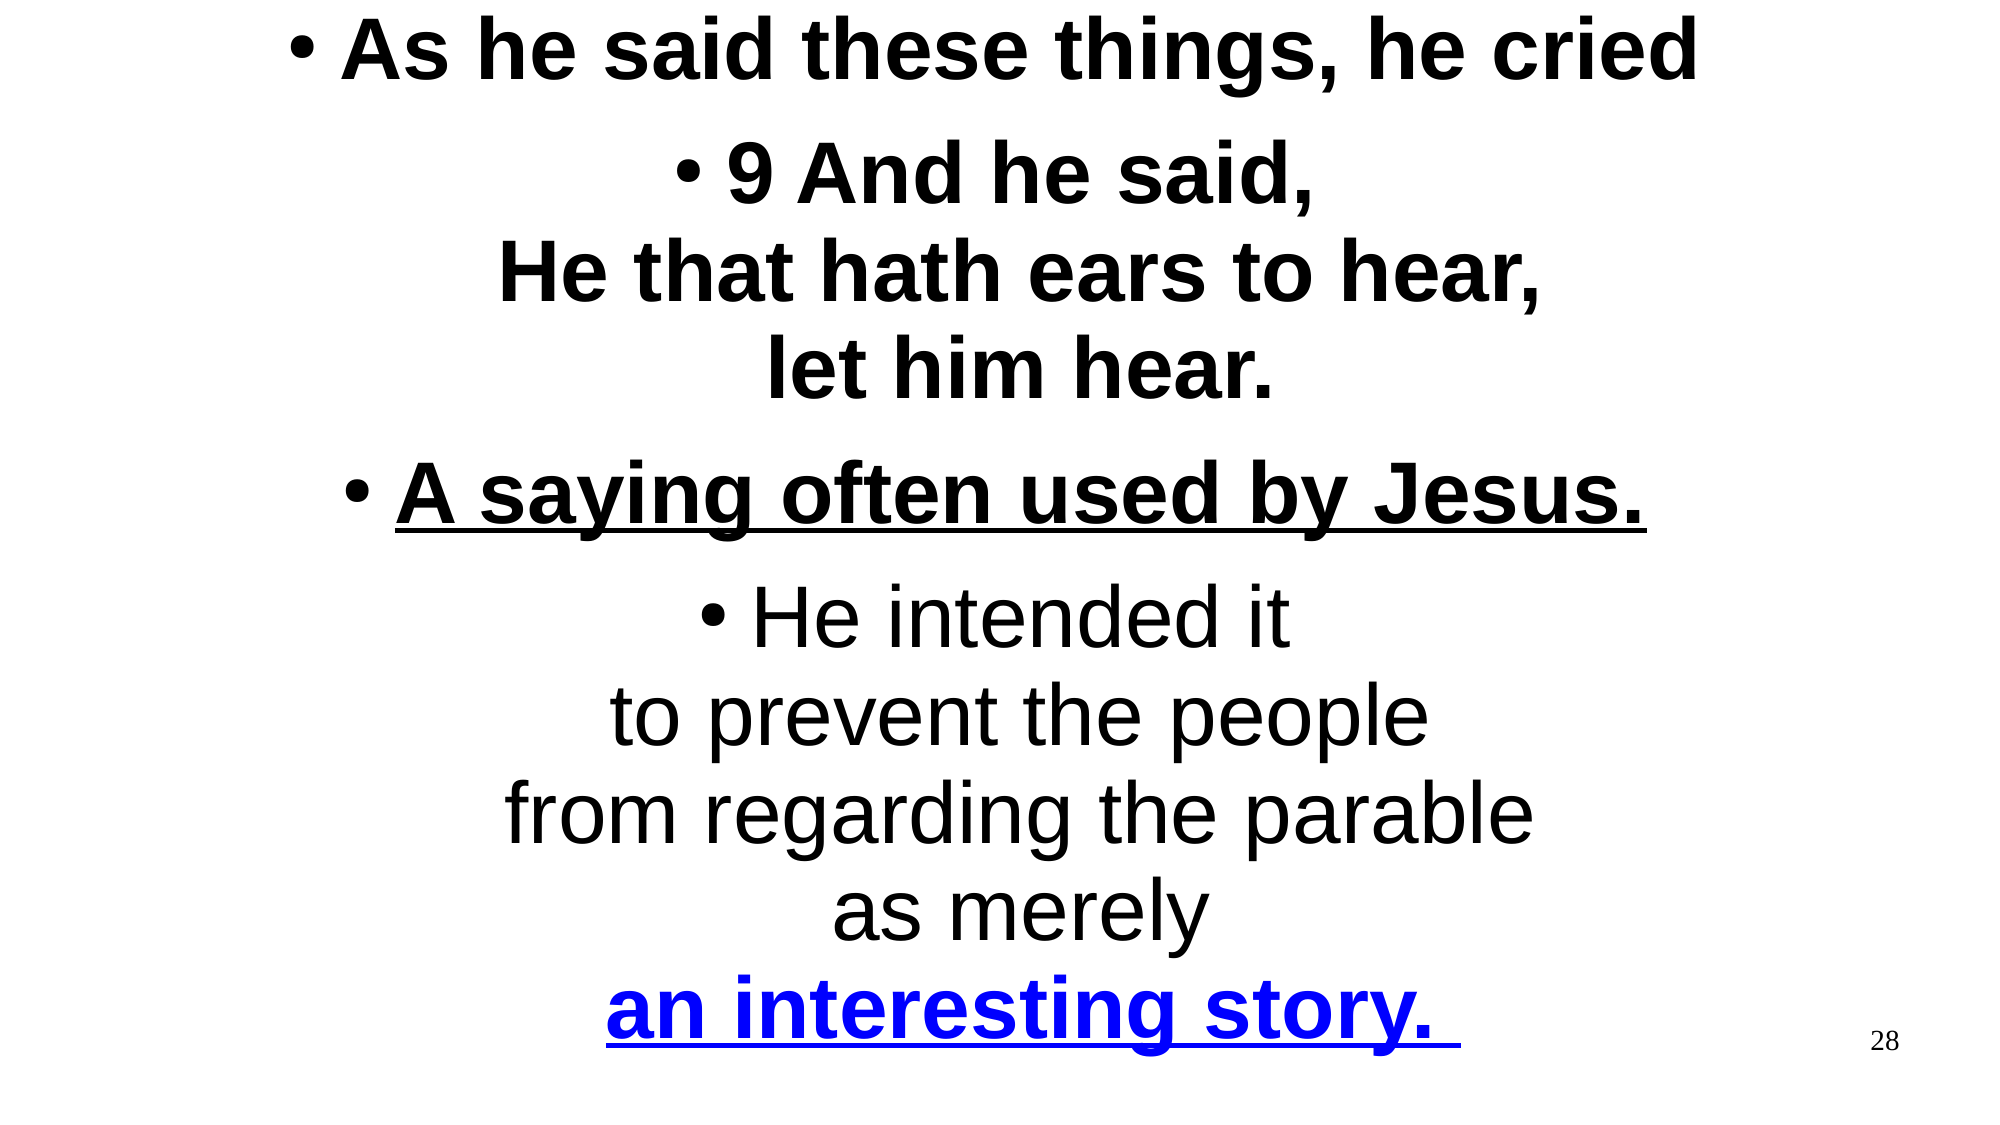

# As he said these things, he cried
9 And he said,
He that hath ears to hear,
let him hear.
A saying often used by Jesus.
He intended it
to prevent the people
from regarding the parable
as merely
an interesting story.
28